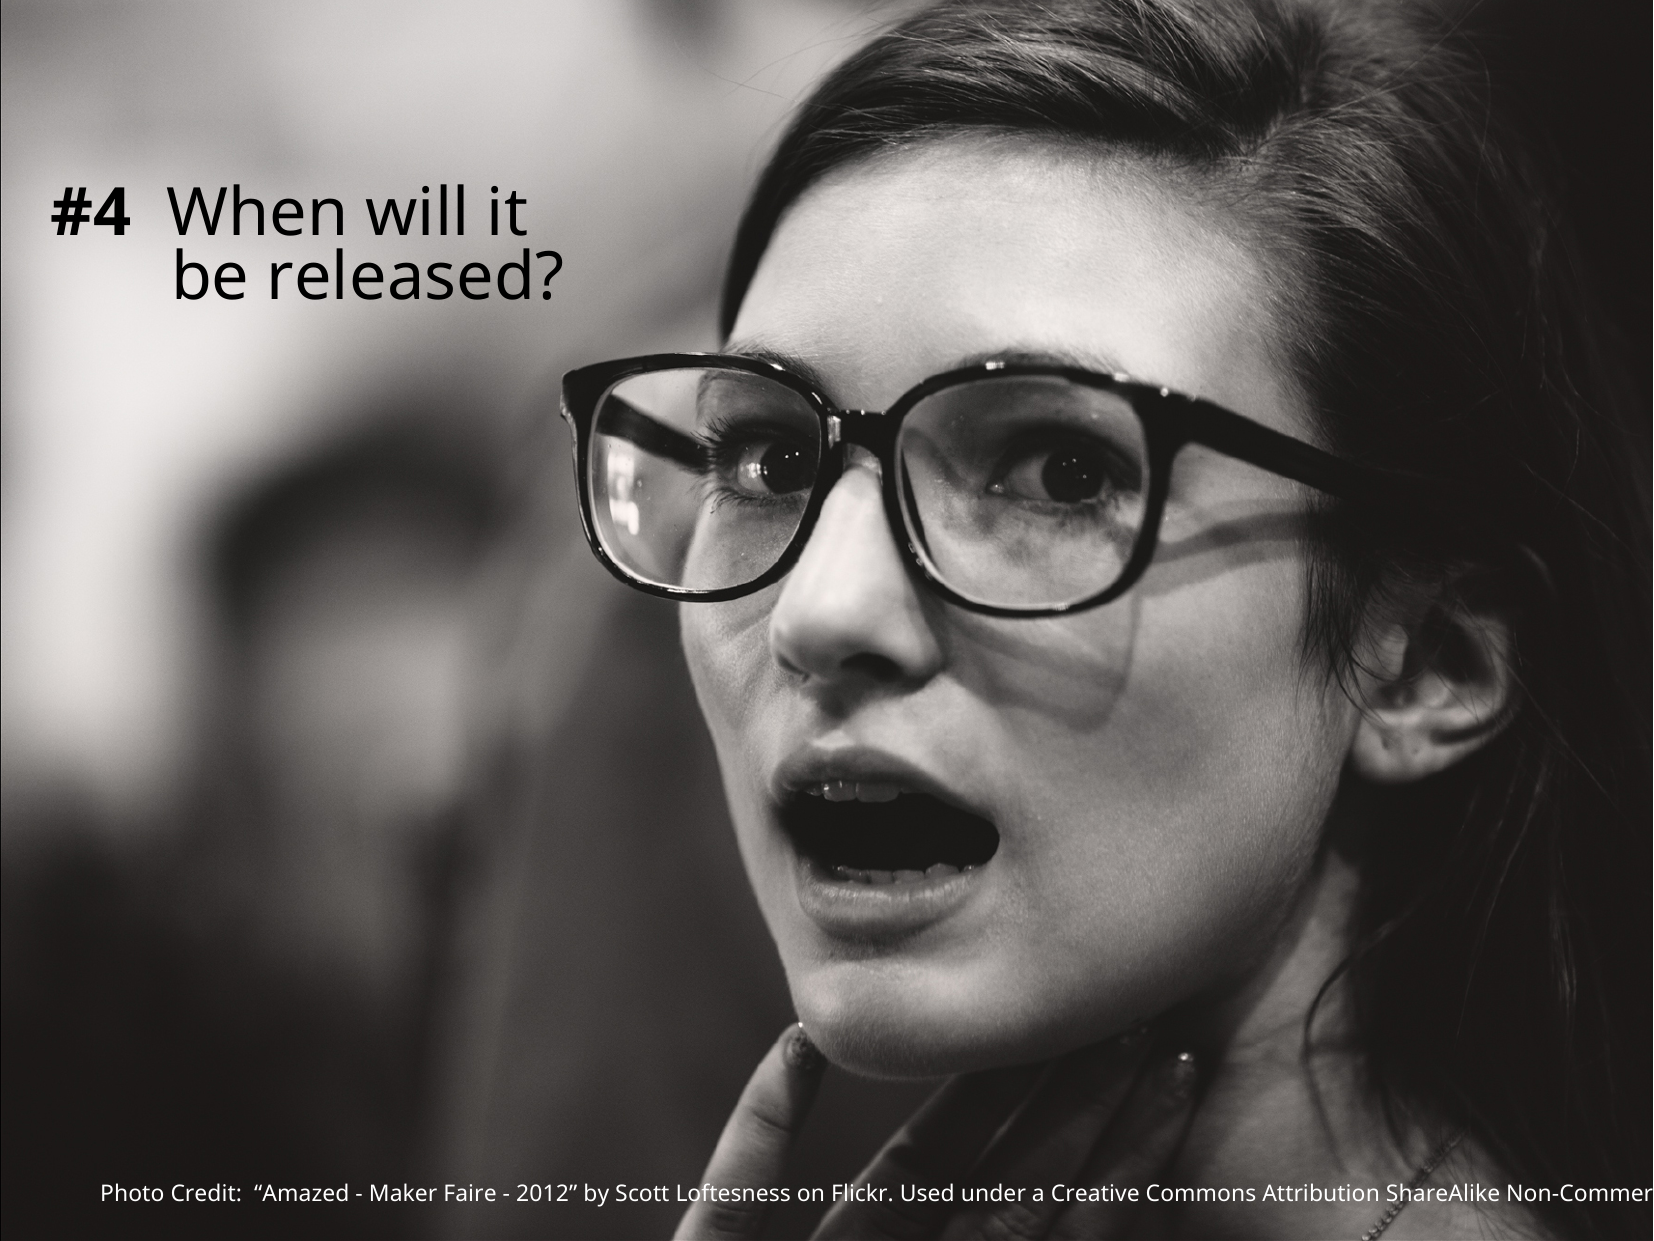

# #4 When will it be released?
Photo Credit: “Amazed - Maker Faire - 2012” by Scott Loftesness on Flickr. Used under a Creative Commons Attribution ShareAlike Non-Commercial 2.0 license.